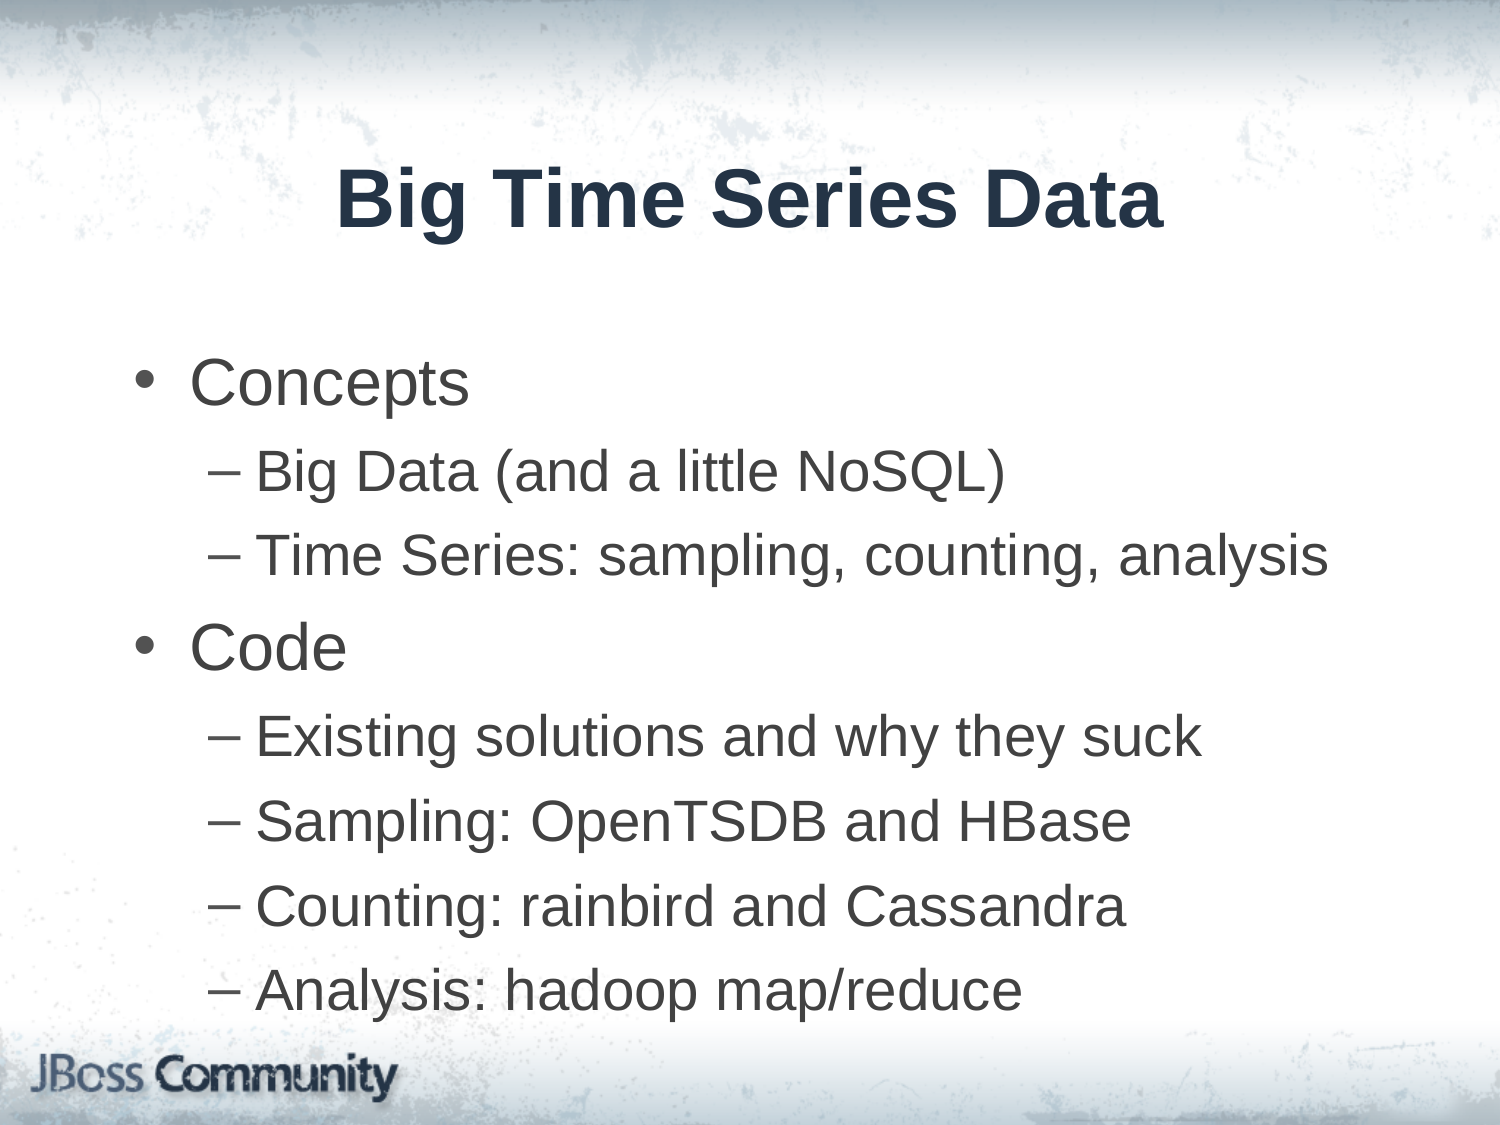

# Big Time Series Data
Concepts
Big Data (and a little NoSQL)
Time Series: sampling, counting, analysis
Code
Existing solutions and why they suck
Sampling: OpenTSDB and HBase
Counting: rainbird and Cassandra
Analysis: hadoop map/reduce